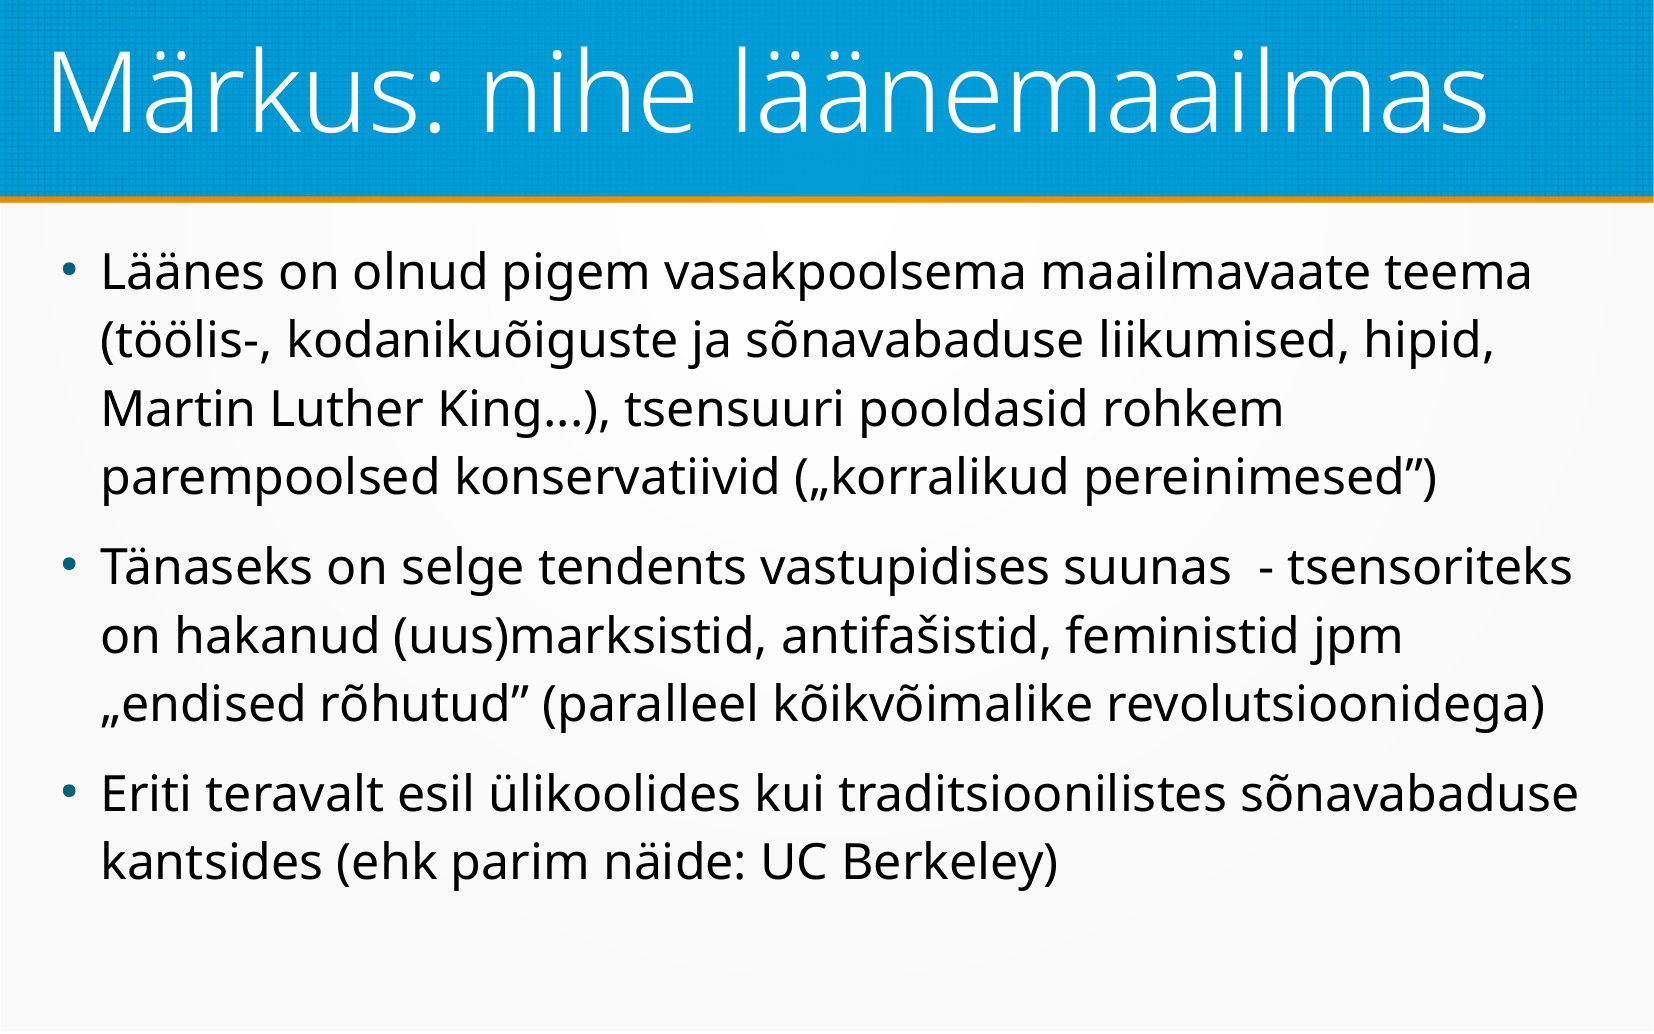

# Märkus: nihe läänemaailmas
Läänes on olnud pigem vasakpoolsema maailmavaate teema (töölis-, kodanikuõiguste ja sõnavabaduse liikumised, hipid, Martin Luther King...), tsensuuri pooldasid rohkem parempoolsed konservatiivid („korralikud pereinimesed”)
Tänaseks on selge tendents vastupidises suunas - tsensoriteks on hakanud (uus)marksistid, antifašistid, feministid jpm „endised rõhutud” (paralleel kõikvõimalike revolutsioonidega)
Eriti teravalt esil ülikoolides kui traditsioonilistes sõnavabaduse kantsides (ehk parim näide: UC Berkeley)